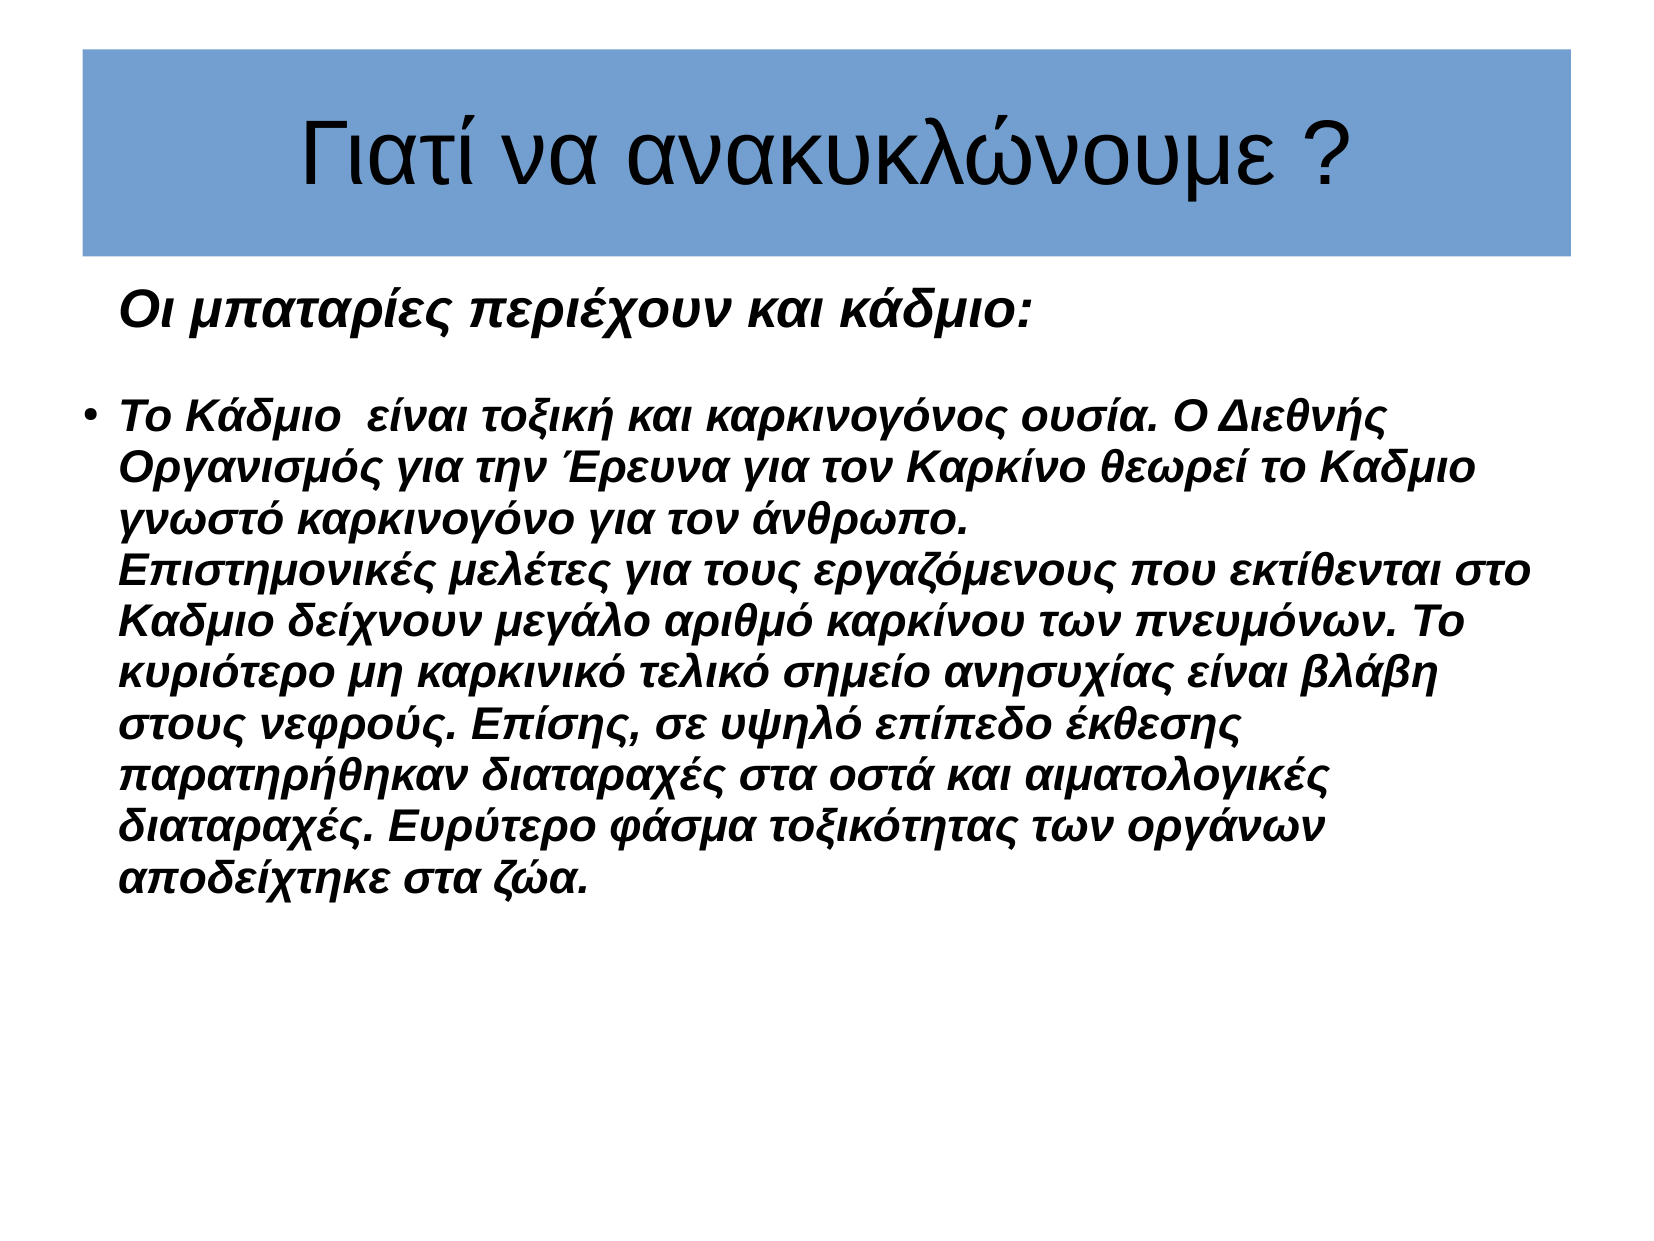

# Γιατί να ανακυκλώνουμε ?
Οι μπαταρίες περιέχουν και κάδμιο:
Το Κάδμιο είναι τοξική και καρκινογόνος ουσία. Ο Διεθνής Οργανισμός για την Έρευνα για τον Καρκίνο θεωρεί το Καδμιο γνωστό καρκινογόνο για τον άνθρωπο.
Επιστημονικές μελέτες για τους εργαζόμενους που εκτίθενται στο Καδμιο δείχνουν μεγάλο αριθμό καρκίνου των πνευμόνων. Το κυριότερο μη καρκινικό τελικό σημείο ανησυχίας είναι βλάβη στους νεφρούς. Επίσης, σε υψηλό επίπεδο έκθεσης παρατηρήθηκαν διαταραχές στα οστά και αιματολογικές διαταραχές. Ευρύτερο φάσμα τοξικότητας των οργάνων αποδείχτηκε στα ζώα.